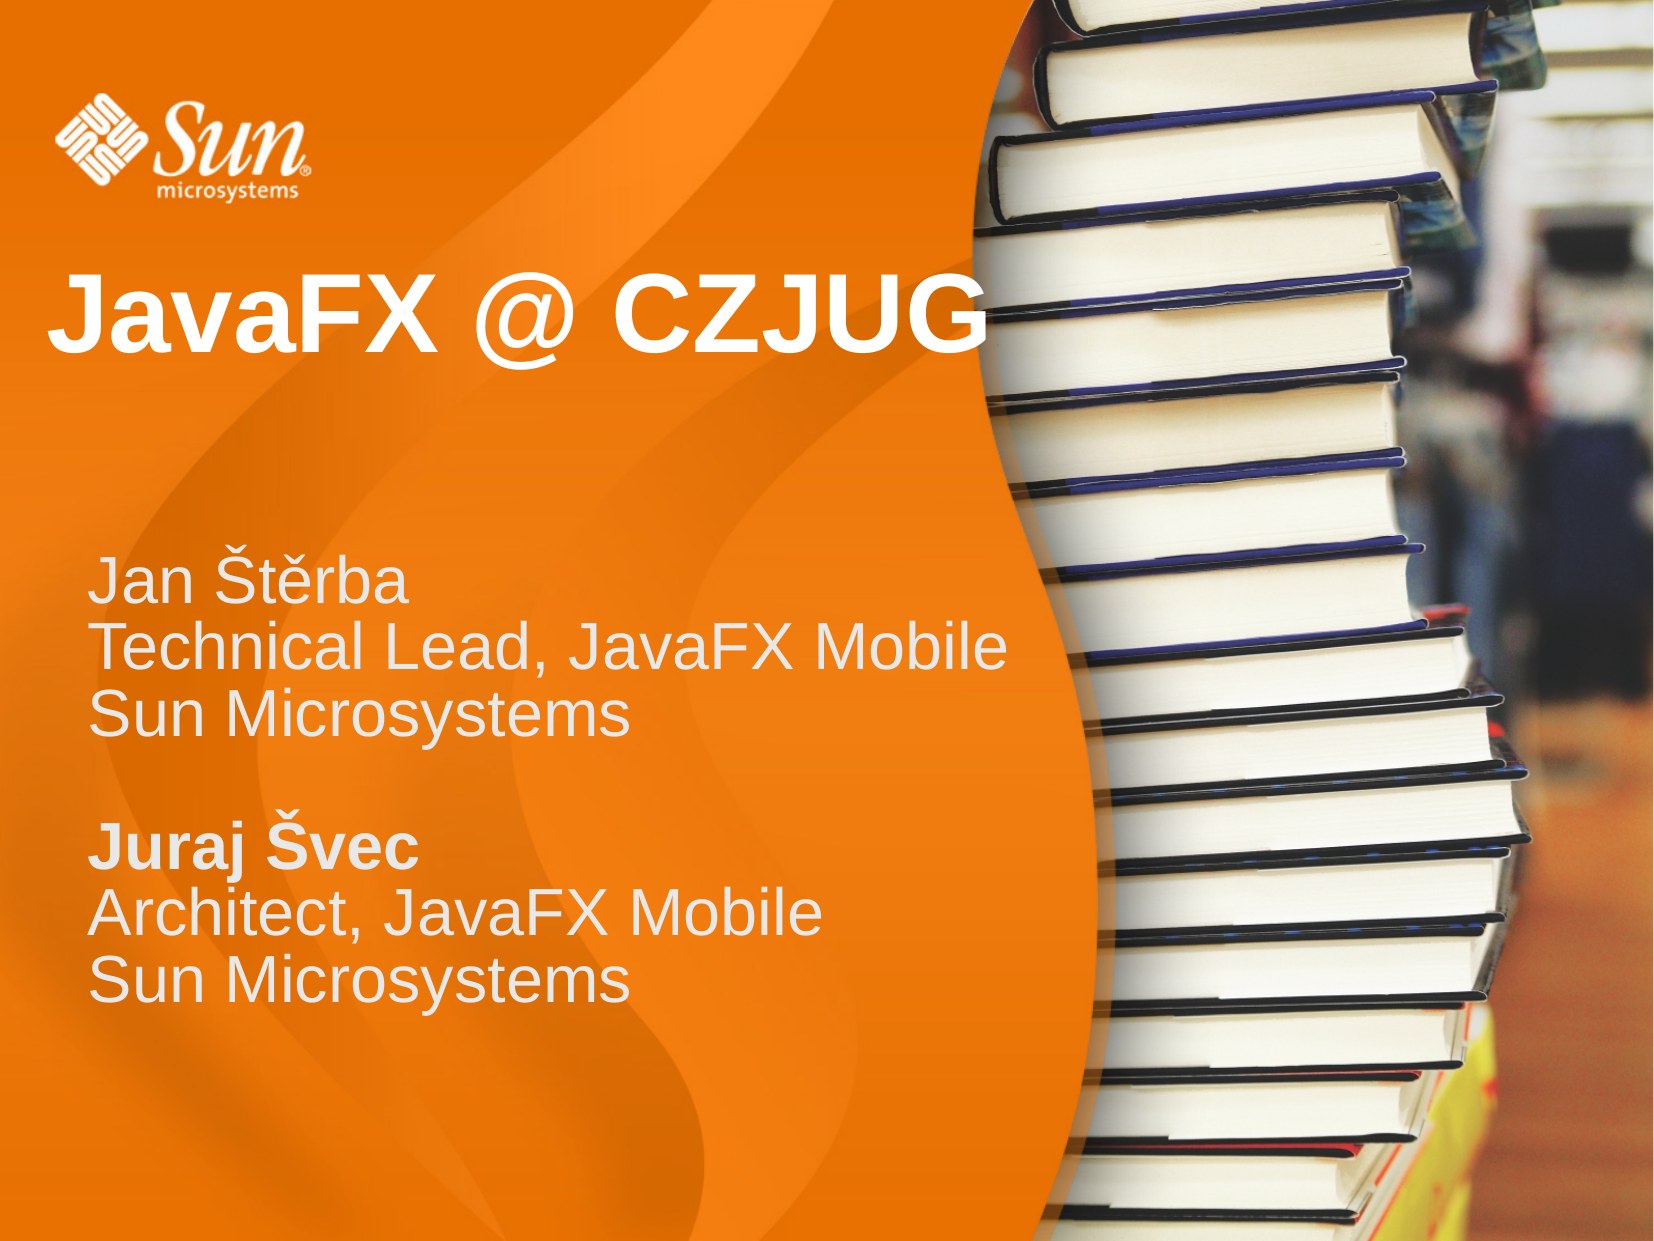

JavaFX @ CZJUG
# Jan Štěrba Technical Lead, JavaFX Mobile Sun Microsystems Juraj Švec Architect, JavaFX Mobile Sun Microsystems